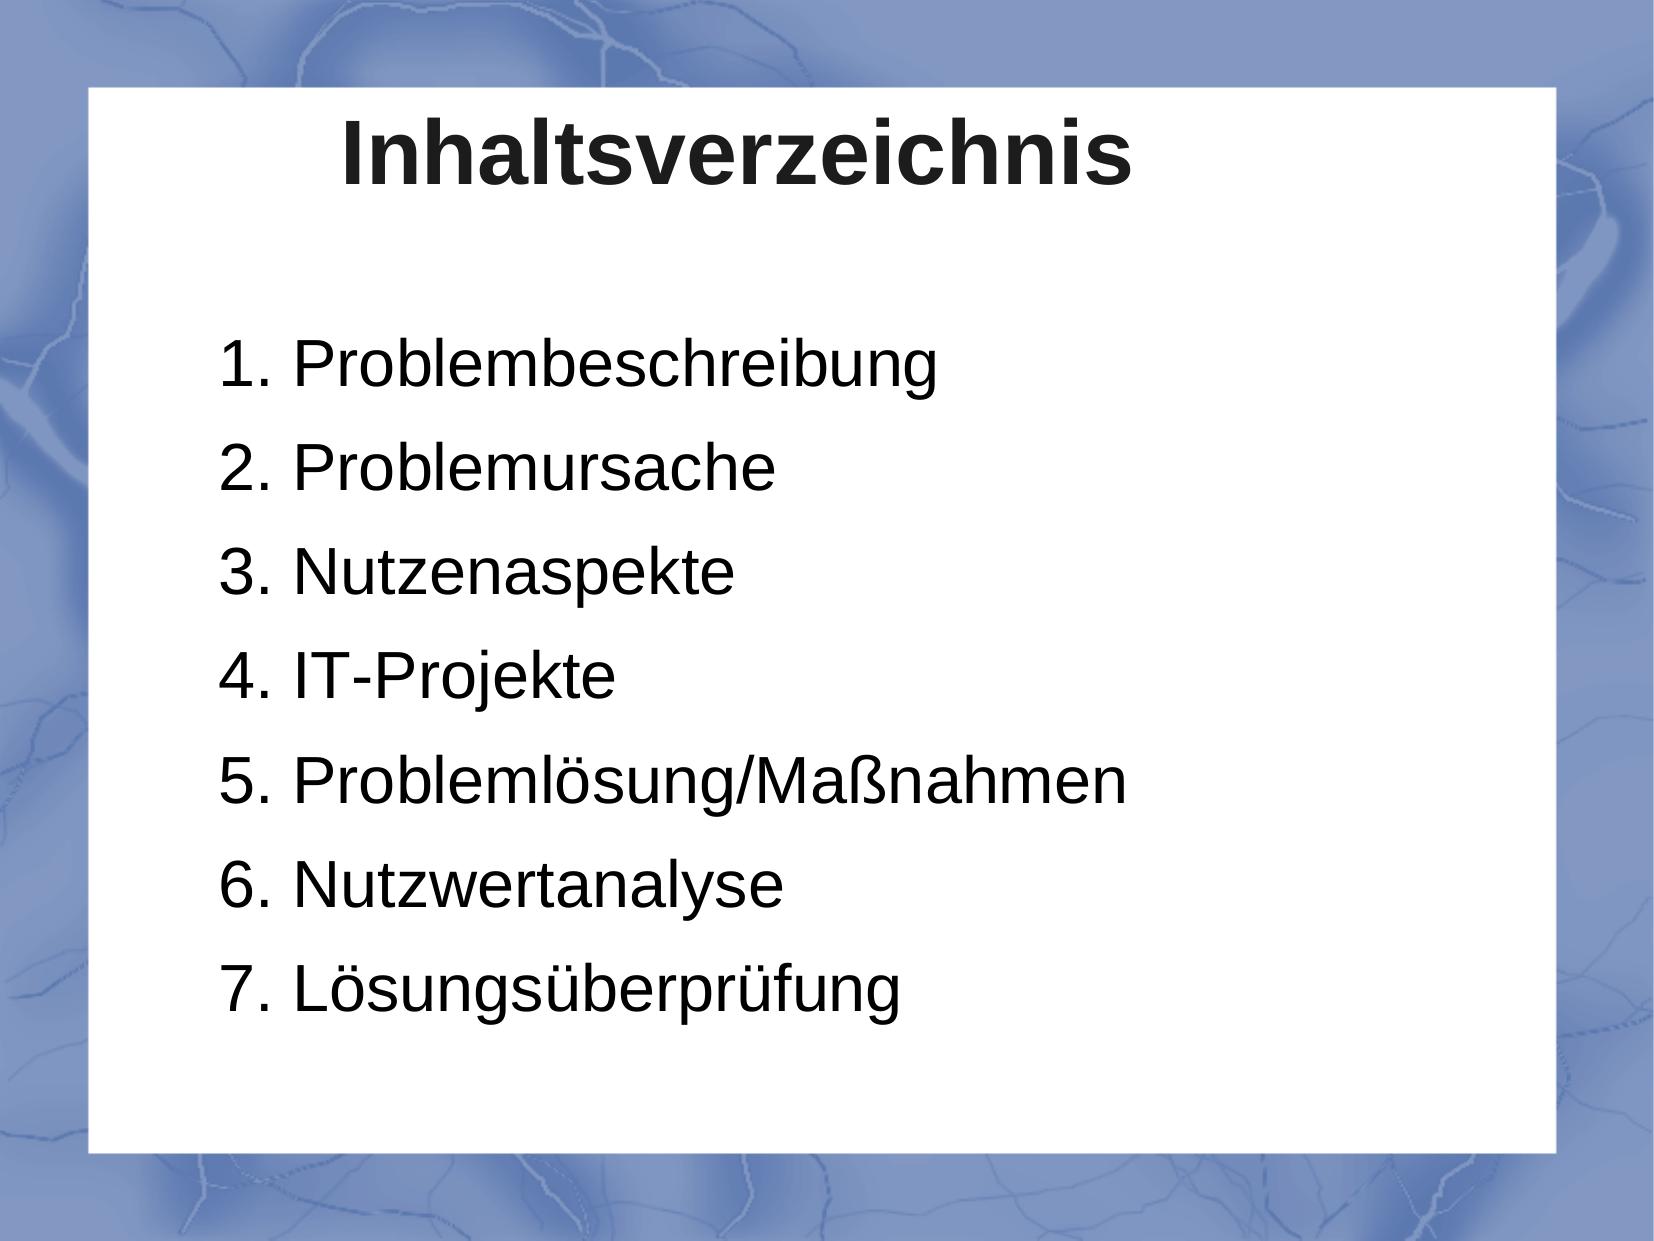

# Inhaltsverzeichnis
1. Problembeschreibung
2. Problemursache
3. Nutzenaspekte
4. IT-Projekte
5. Problemlösung/Maßnahmen
6. Nutzwertanalyse
7. Lösungsüberprüfung